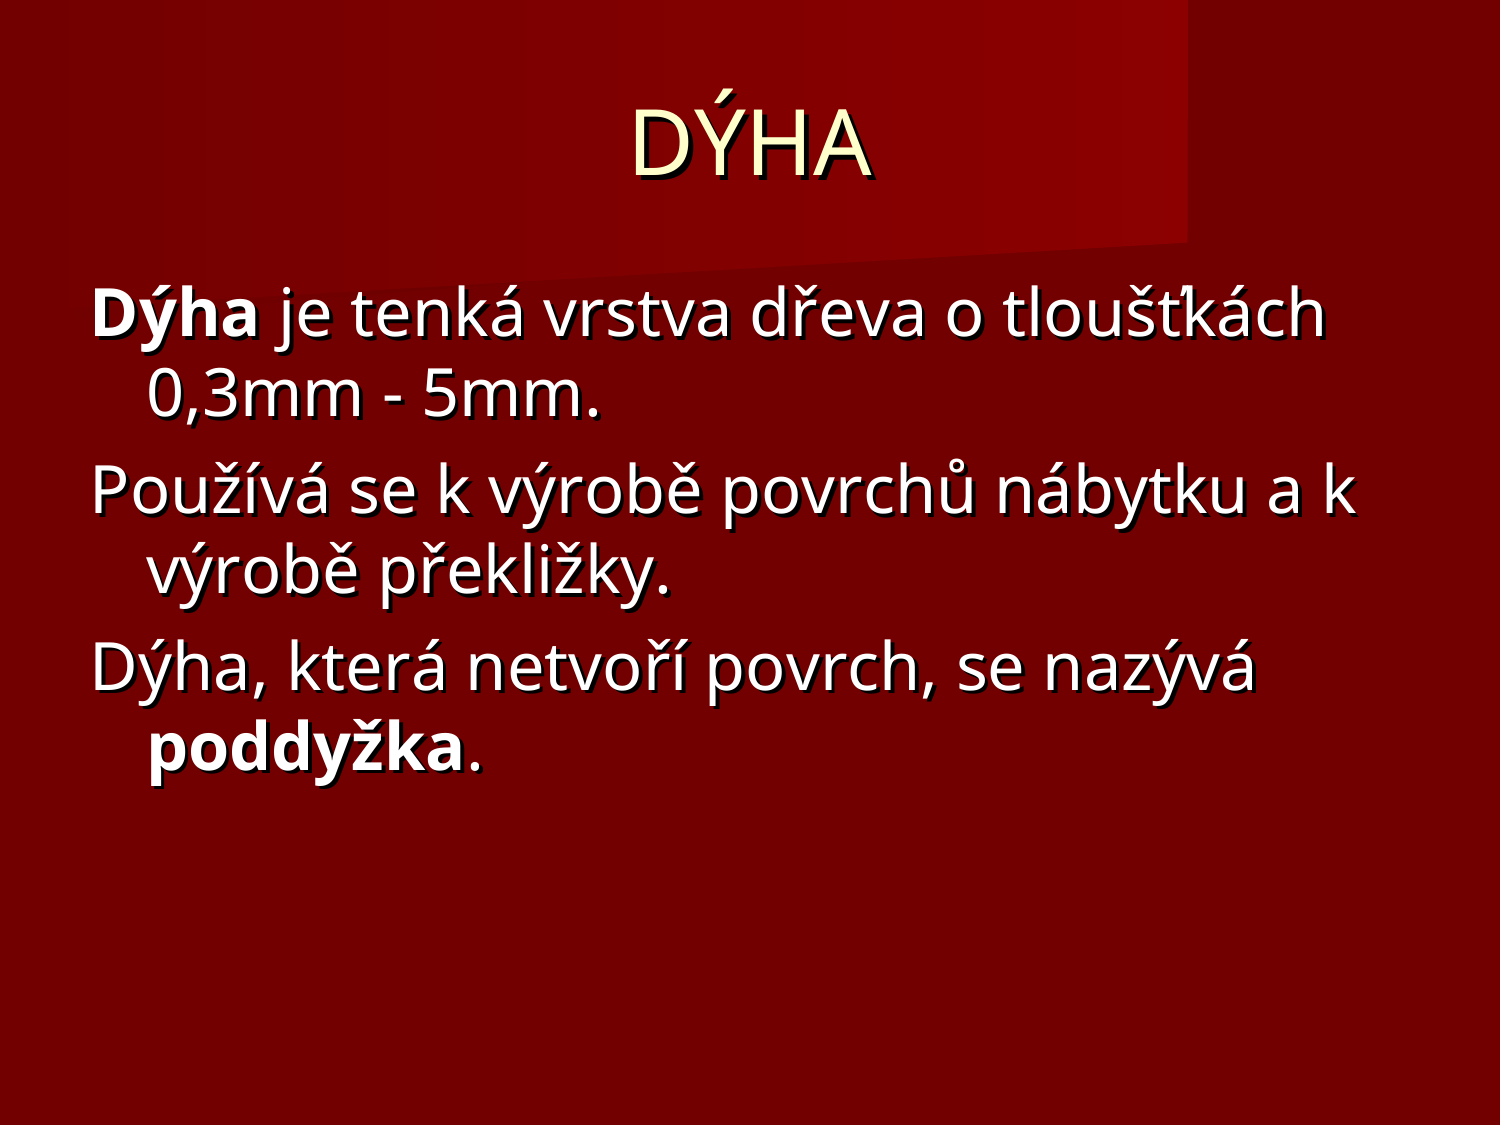

# DÝHA
Dýha je tenká vrstva dřeva o tloušťkách 0,3mm - 5mm.
Používá se k výrobě povrchů nábytku a k výrobě překližky.
Dýha, která netvoří povrch, se nazývá poddyžka.